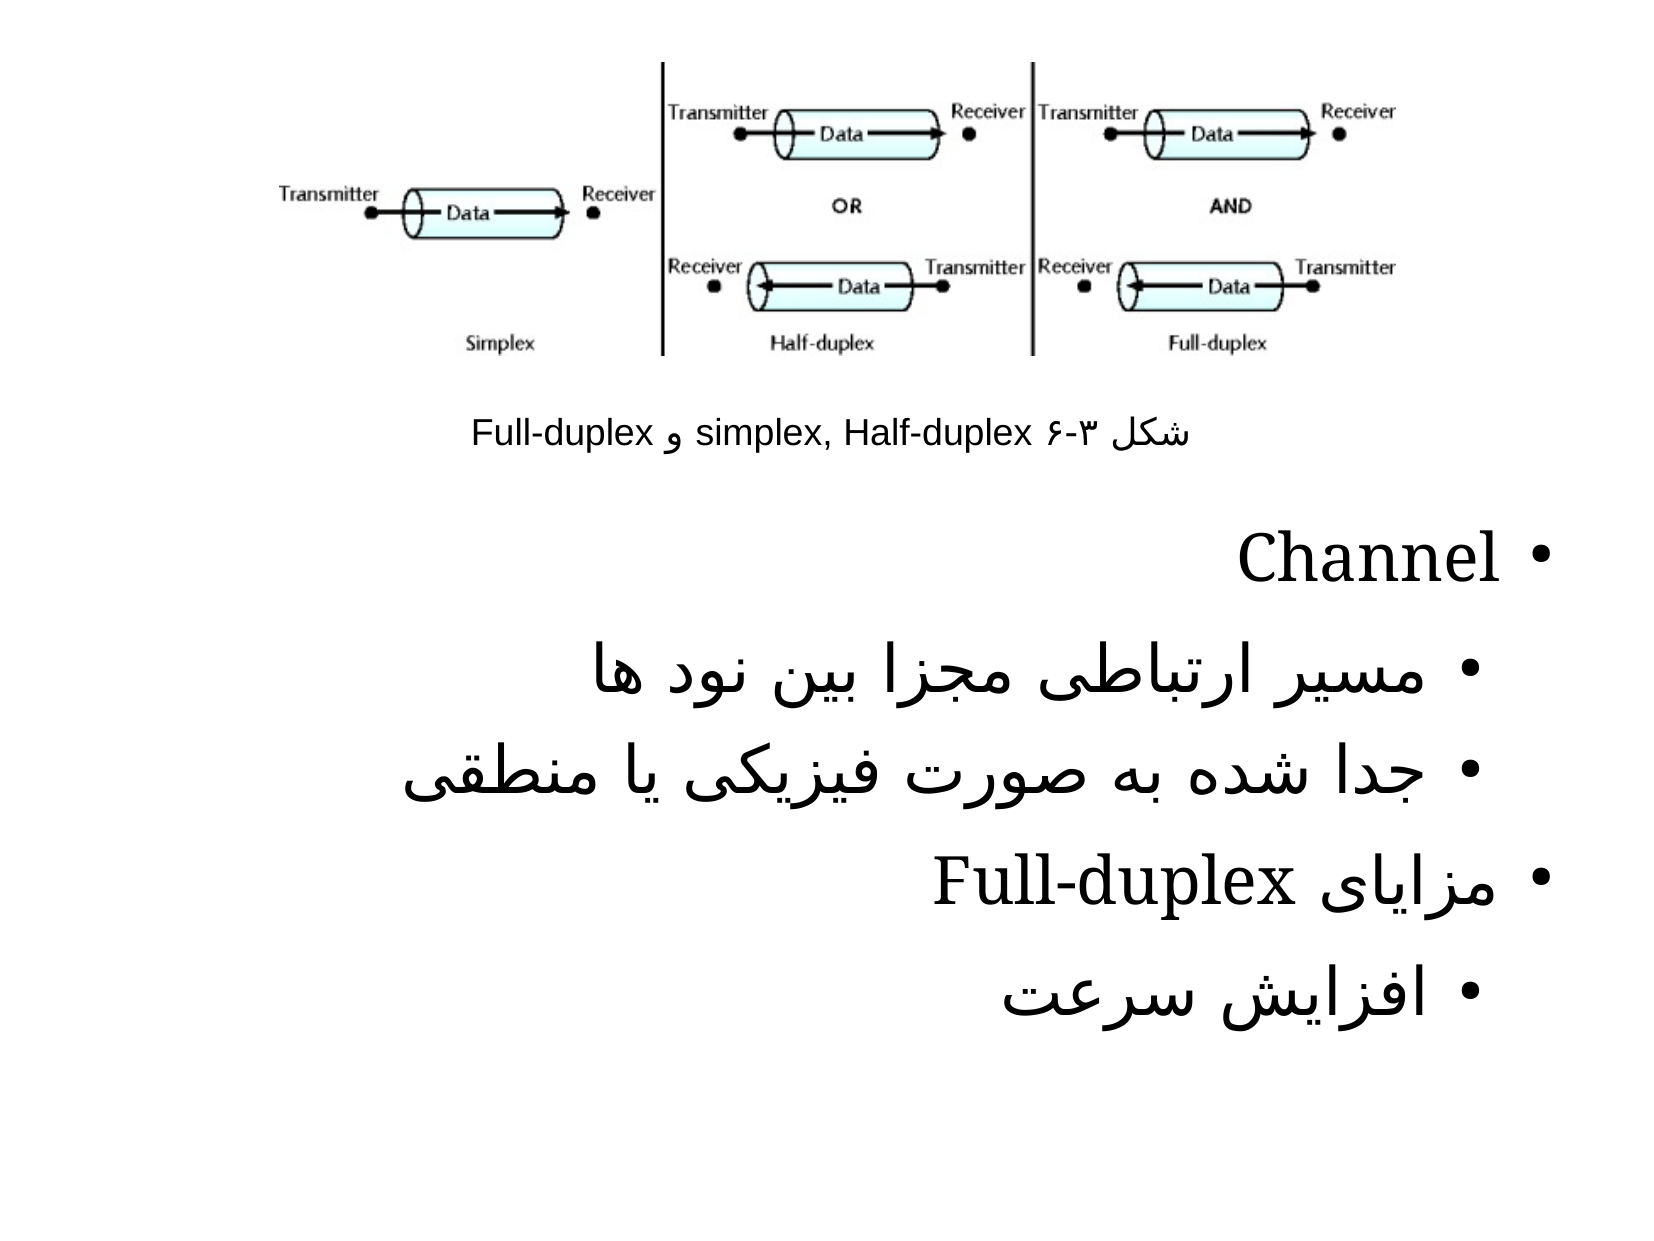

شکل ۳-۶ simplex, Half-duplex و Full-duplex
# Channel
مسیر ارتباطی مجزا بین نود ها
جدا شده به صورت فیزیکی یا منطقی
مزایای Full-duplex
افزایش سرعت